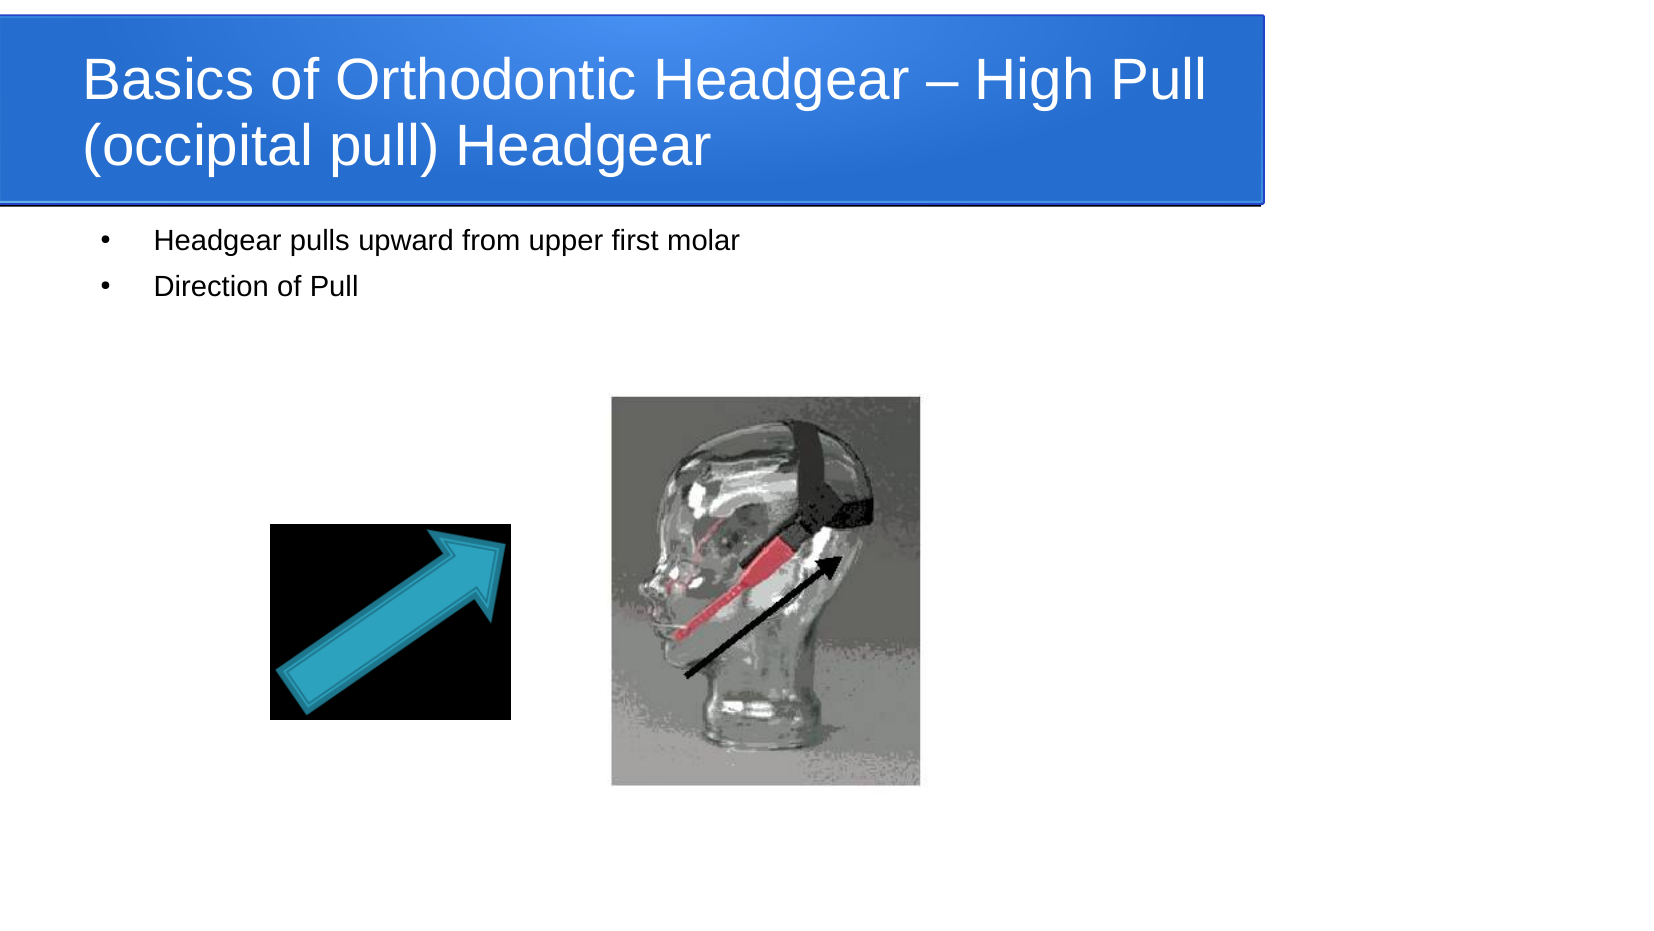

# Basics of Orthodontic Headgear – High Pull (occipital pull) Headgear
Headgear pulls upward from upper first molar
Direction of Pull